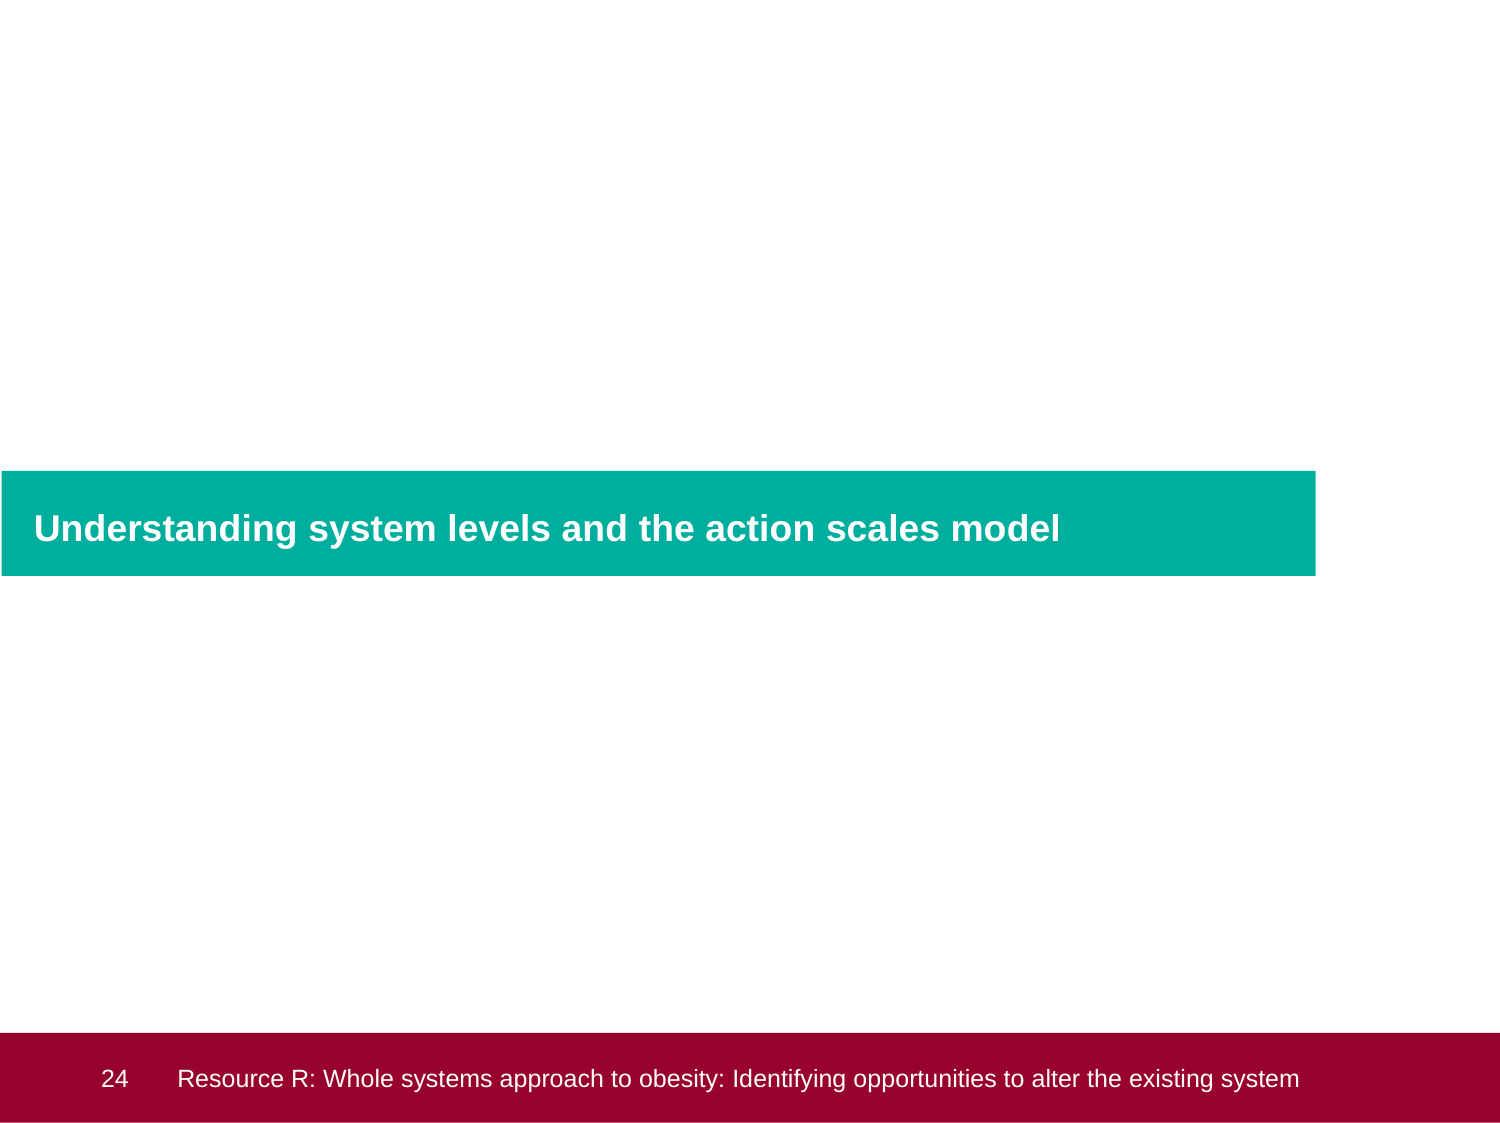

# Understanding system levels and the action scales model
 23
Resource R: Whole systems approach to obesity: Identifying opportunities to alter the existing system